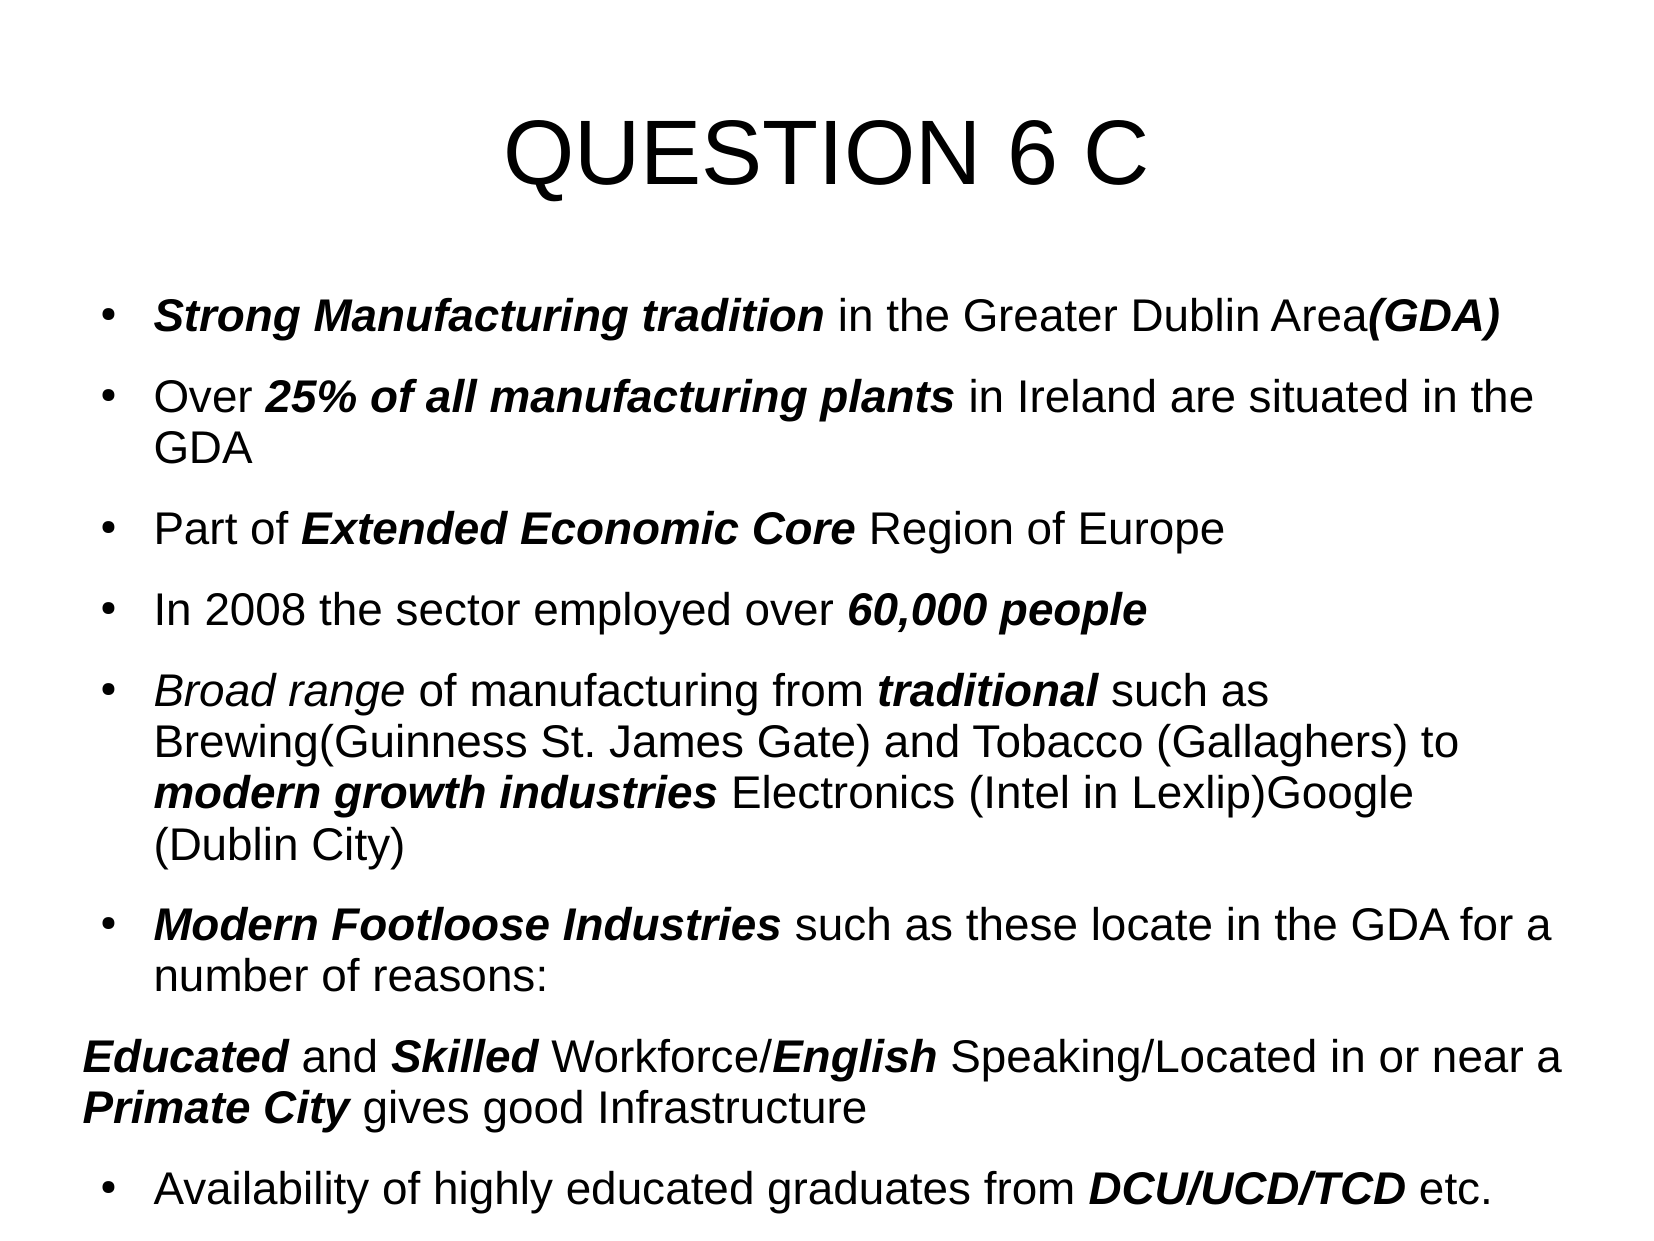

# QUESTION 6 C
Strong Manufacturing tradition in the Greater Dublin Area(GDA)
Over 25% of all manufacturing plants in Ireland are situated in the GDA
Part of Extended Economic Core Region of Europe
In 2008 the sector employed over 60,000 people
Broad range of manufacturing from traditional such as Brewing(Guinness St. James Gate) and Tobacco (Gallaghers) to modern growth industries Electronics (Intel in Lexlip)Google (Dublin City)
Modern Footloose Industries such as these locate in the GDA for a number of reasons:
Educated and Skilled Workforce/English Speaking/Located in or near a Primate City gives good Infrastructure
Availability of highly educated graduates from DCU/UCD/TCD etc.